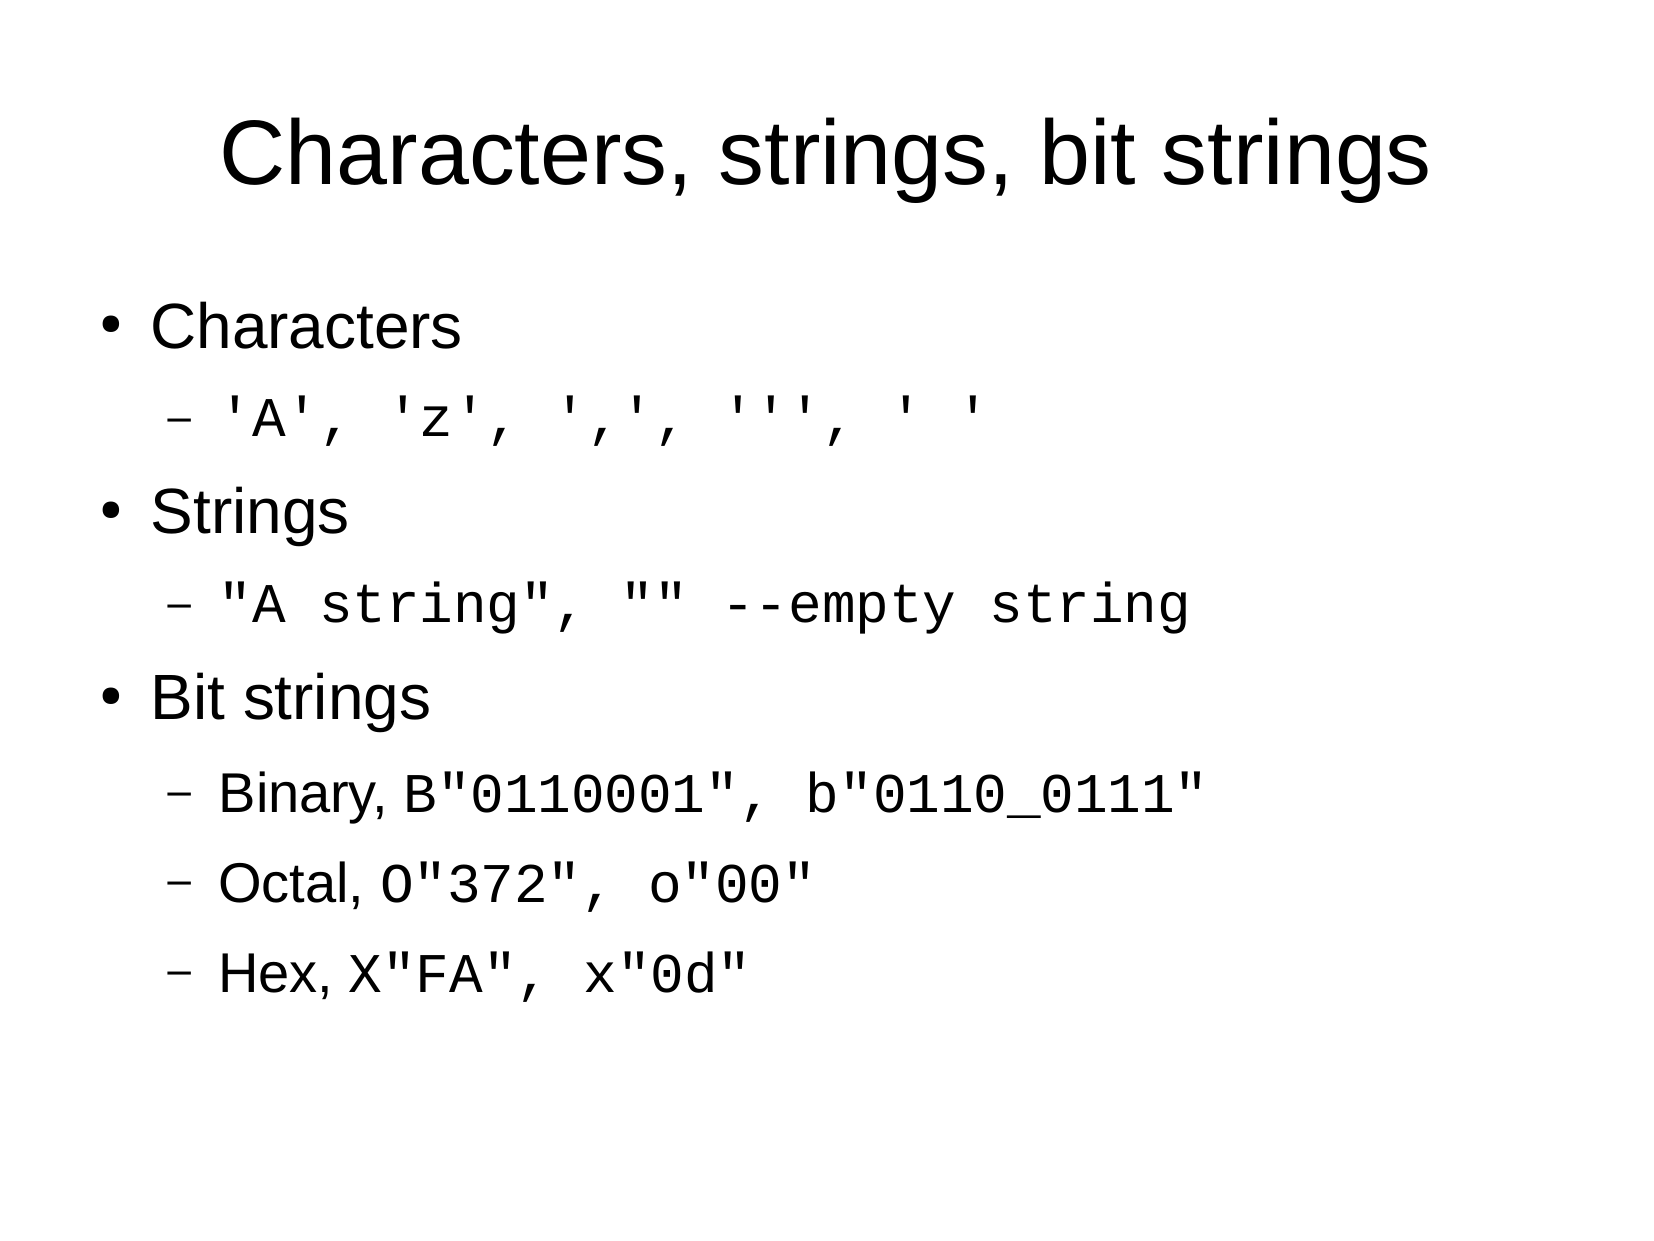

# Characters, strings, bit strings
Characters
'A', 'z', ',', ''', ' '
Strings
"A string", "" --empty string
Bit strings
Binary, B"0110001", b"0110_0111"
Octal, O"372", o"00"
Hex, X"FA", x"0d"